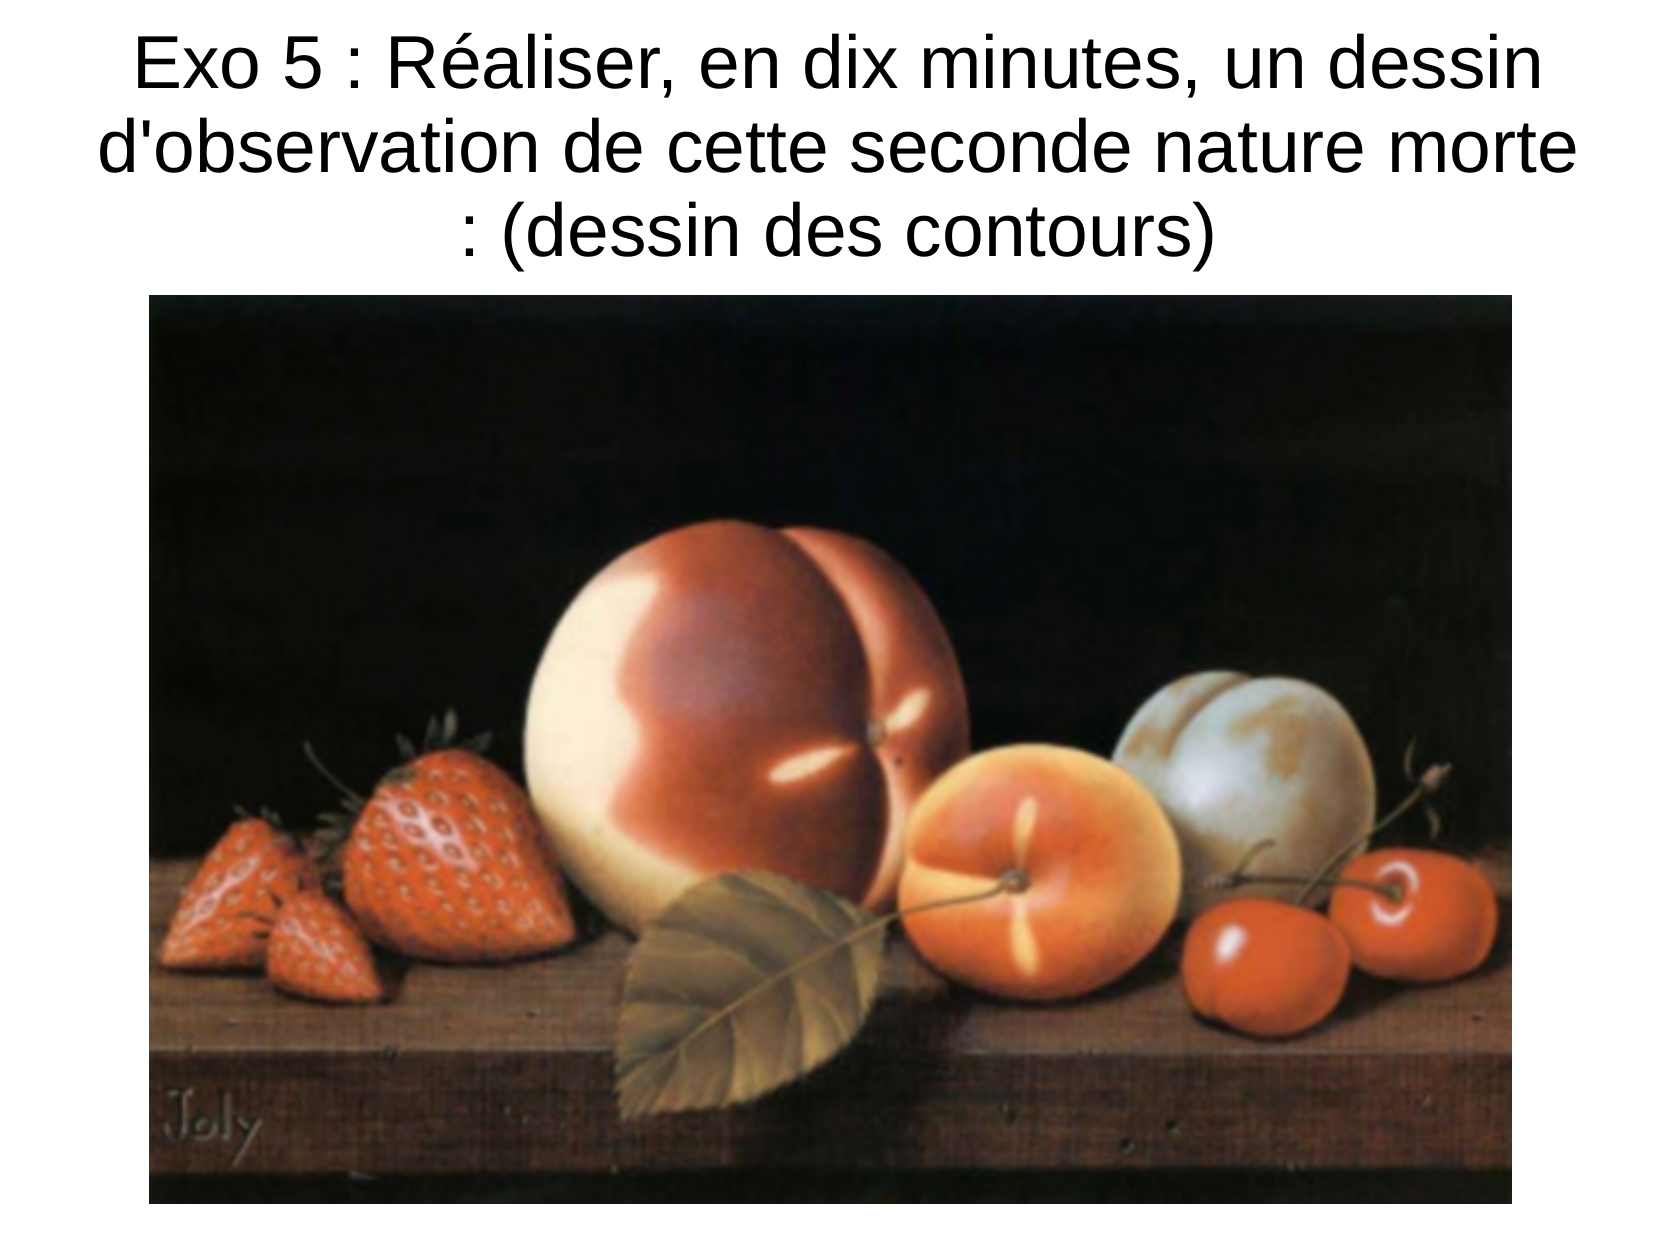

# Exo 5 : Réaliser, en dix minutes, un dessin d'observation de cette seconde nature morte : (dessin des contours)